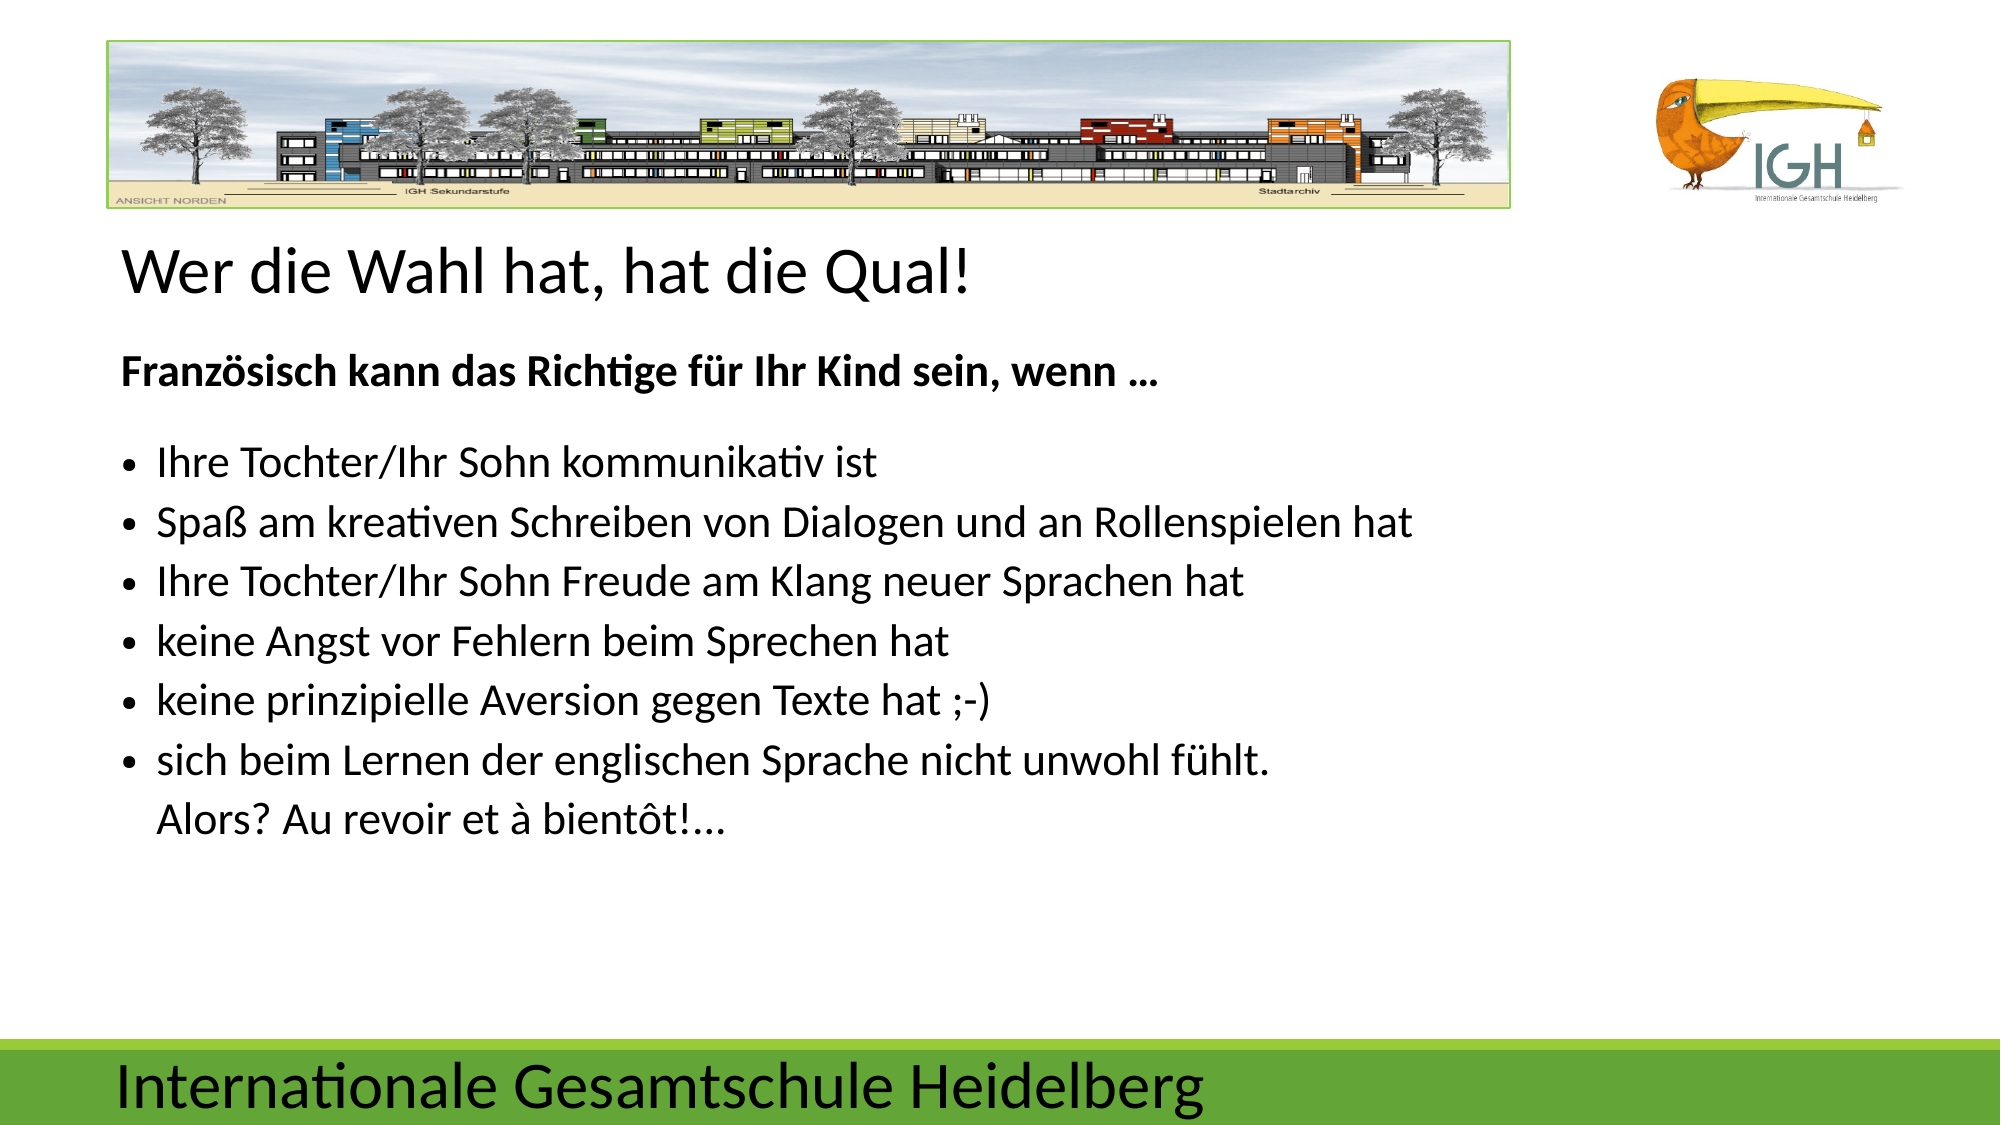

Wer die Wahl hat, hat die Qual!
Französisch kann das Richtige für Ihr Kind sein, wenn …
Ihre Tochter/Ihr Sohn kommunikativ ist
Spaß am kreativen Schreiben von Dialogen und an Rollenspielen hat
Ihre Tochter/Ihr Sohn Freude am Klang neuer Sprachen hat
keine Angst vor Fehlern beim Sprechen hat
keine prinzipielle Aversion gegen Texte hat ;-)
sich beim Lernen der englischen Sprache nicht unwohl fühlt.
Alors? Au revoir et à bientôt!...
Internationale Gesamtschule Heidelberg